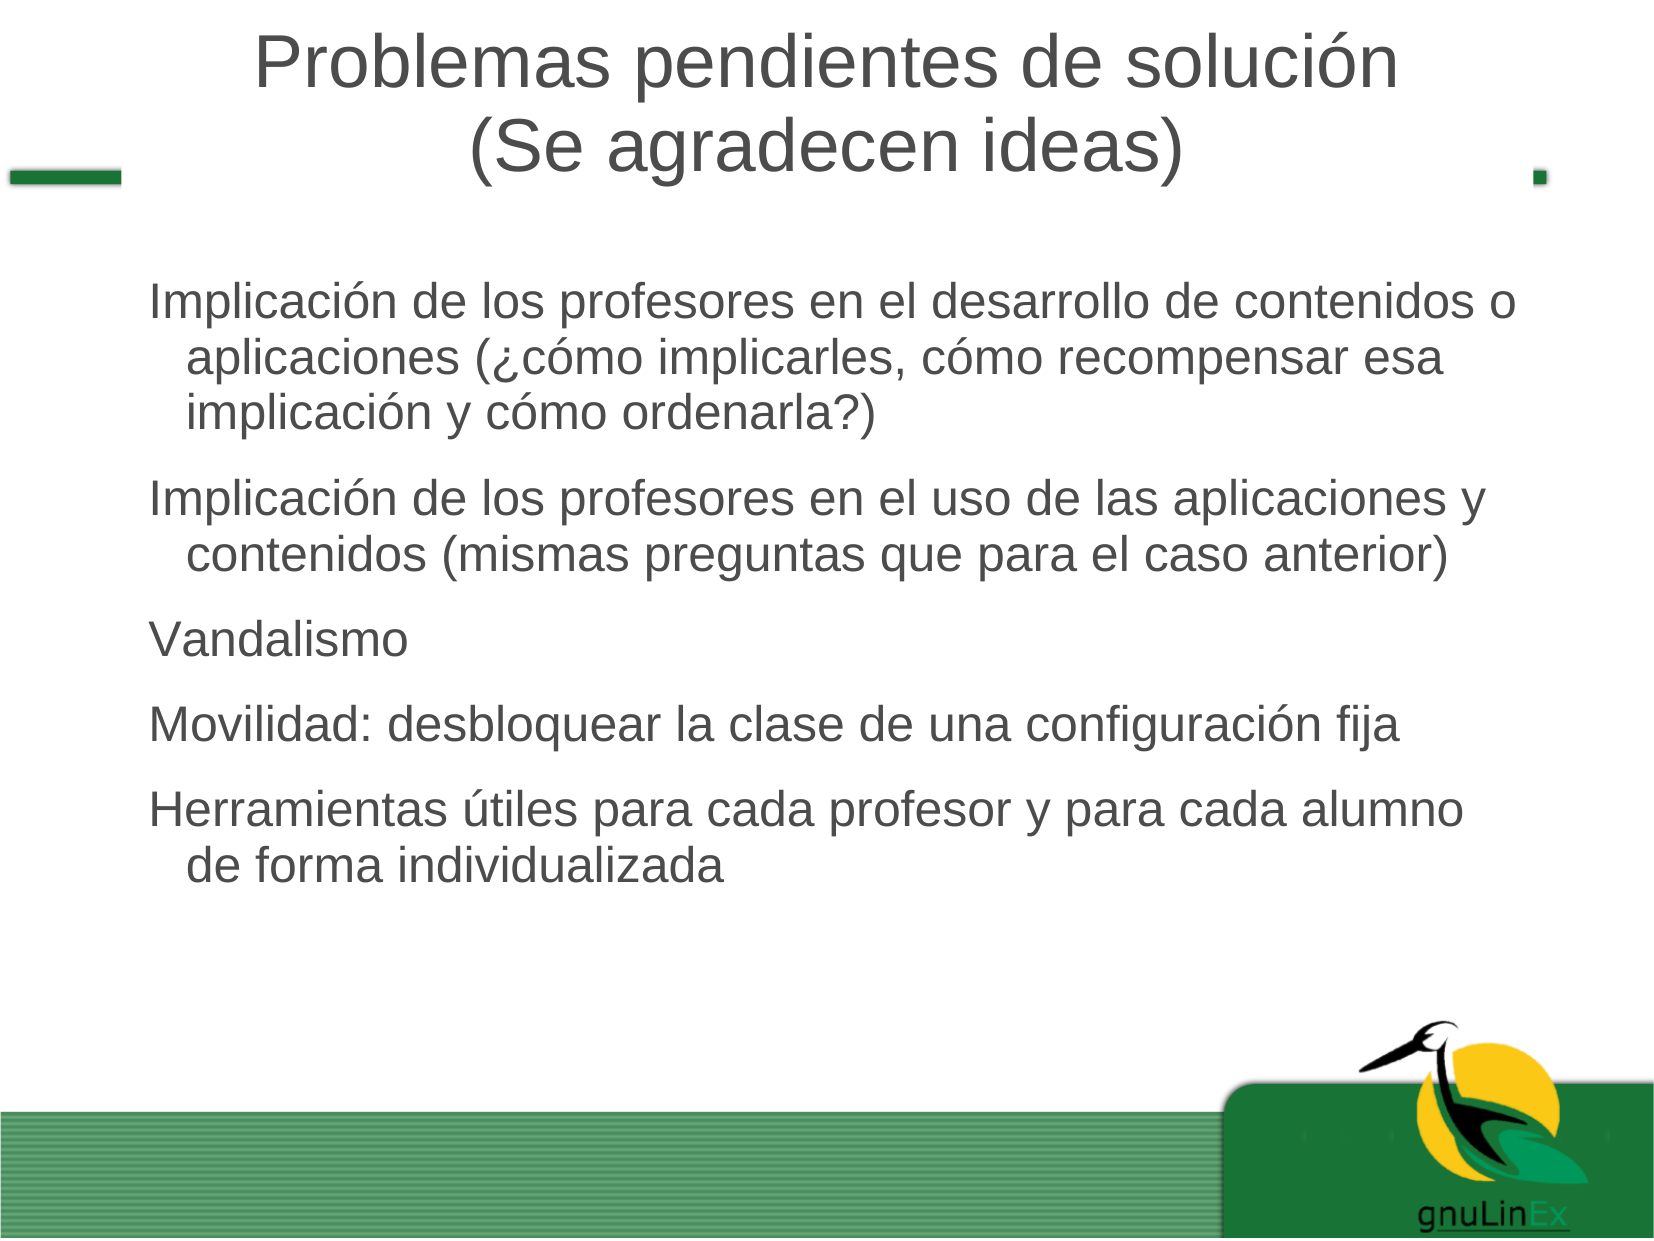

# Problemas pendientes de solución (Se agradecen ideas)
Implicación de los profesores en el desarrollo de contenidos o aplicaciones (¿cómo implicarles, cómo recompensar esa implicación y cómo ordenarla?)
Implicación de los profesores en el uso de las aplicaciones y contenidos (mismas preguntas que para el caso anterior)
Vandalismo
Movilidad: desbloquear la clase de una configuración fija
Herramientas útiles para cada profesor y para cada alumno de forma individualizada